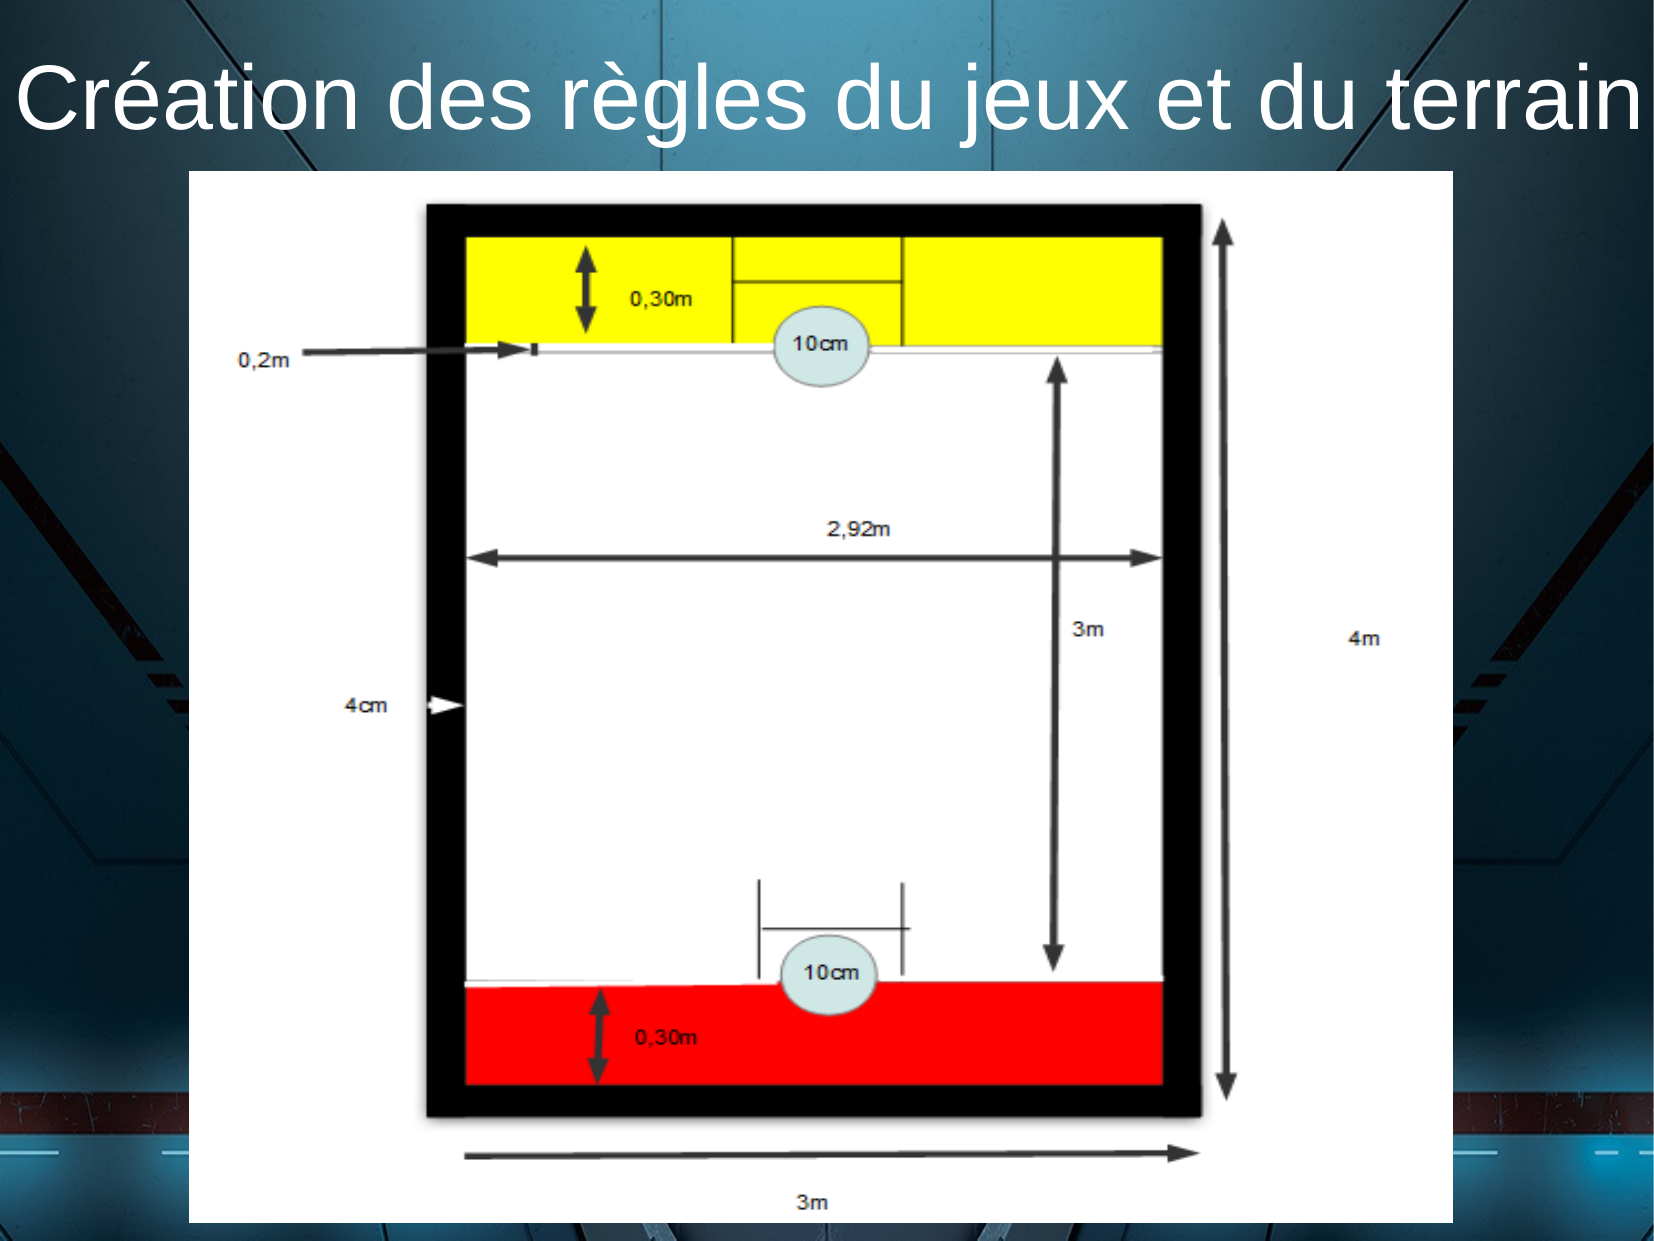

Création des règles du jeux et du terrain